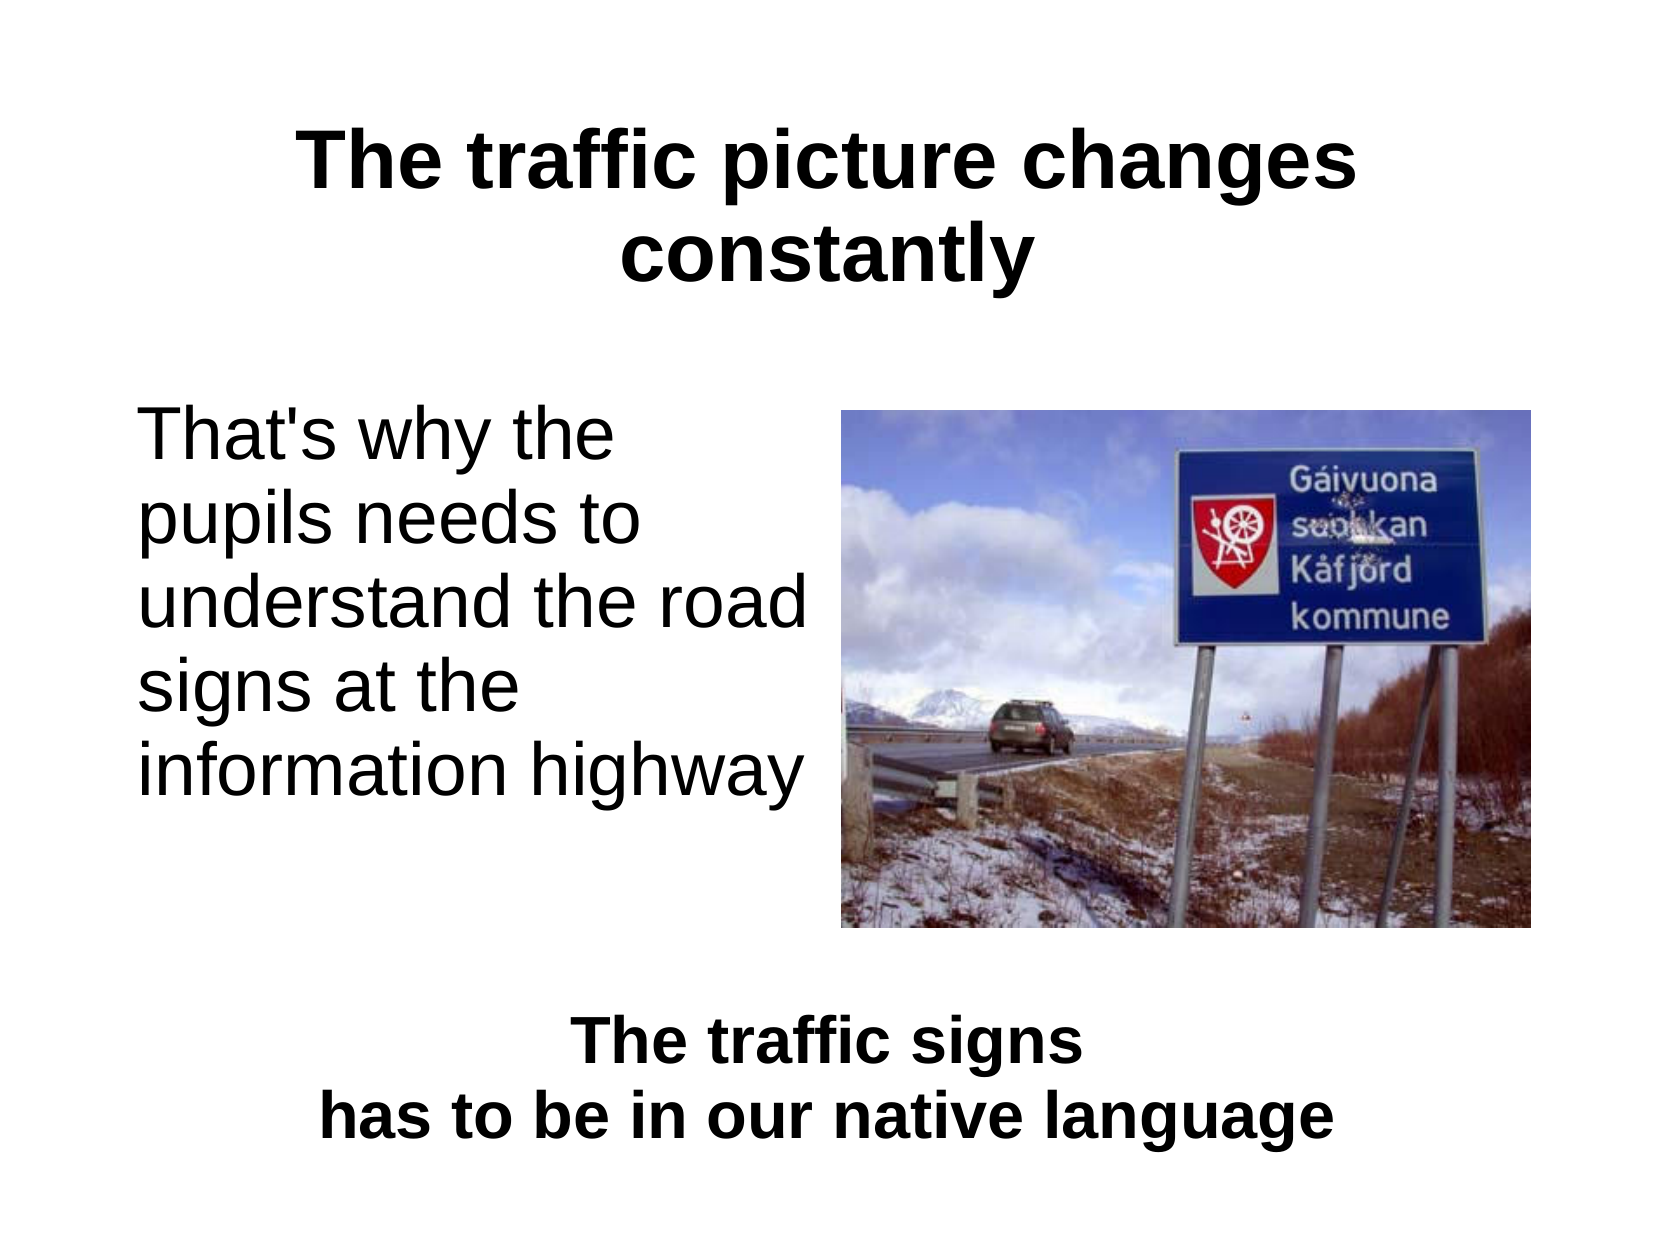

# The traffic picture changes constantly
That's why the pupils needs to understand the road signs at the information highway
The traffic signs
has to be in our native language